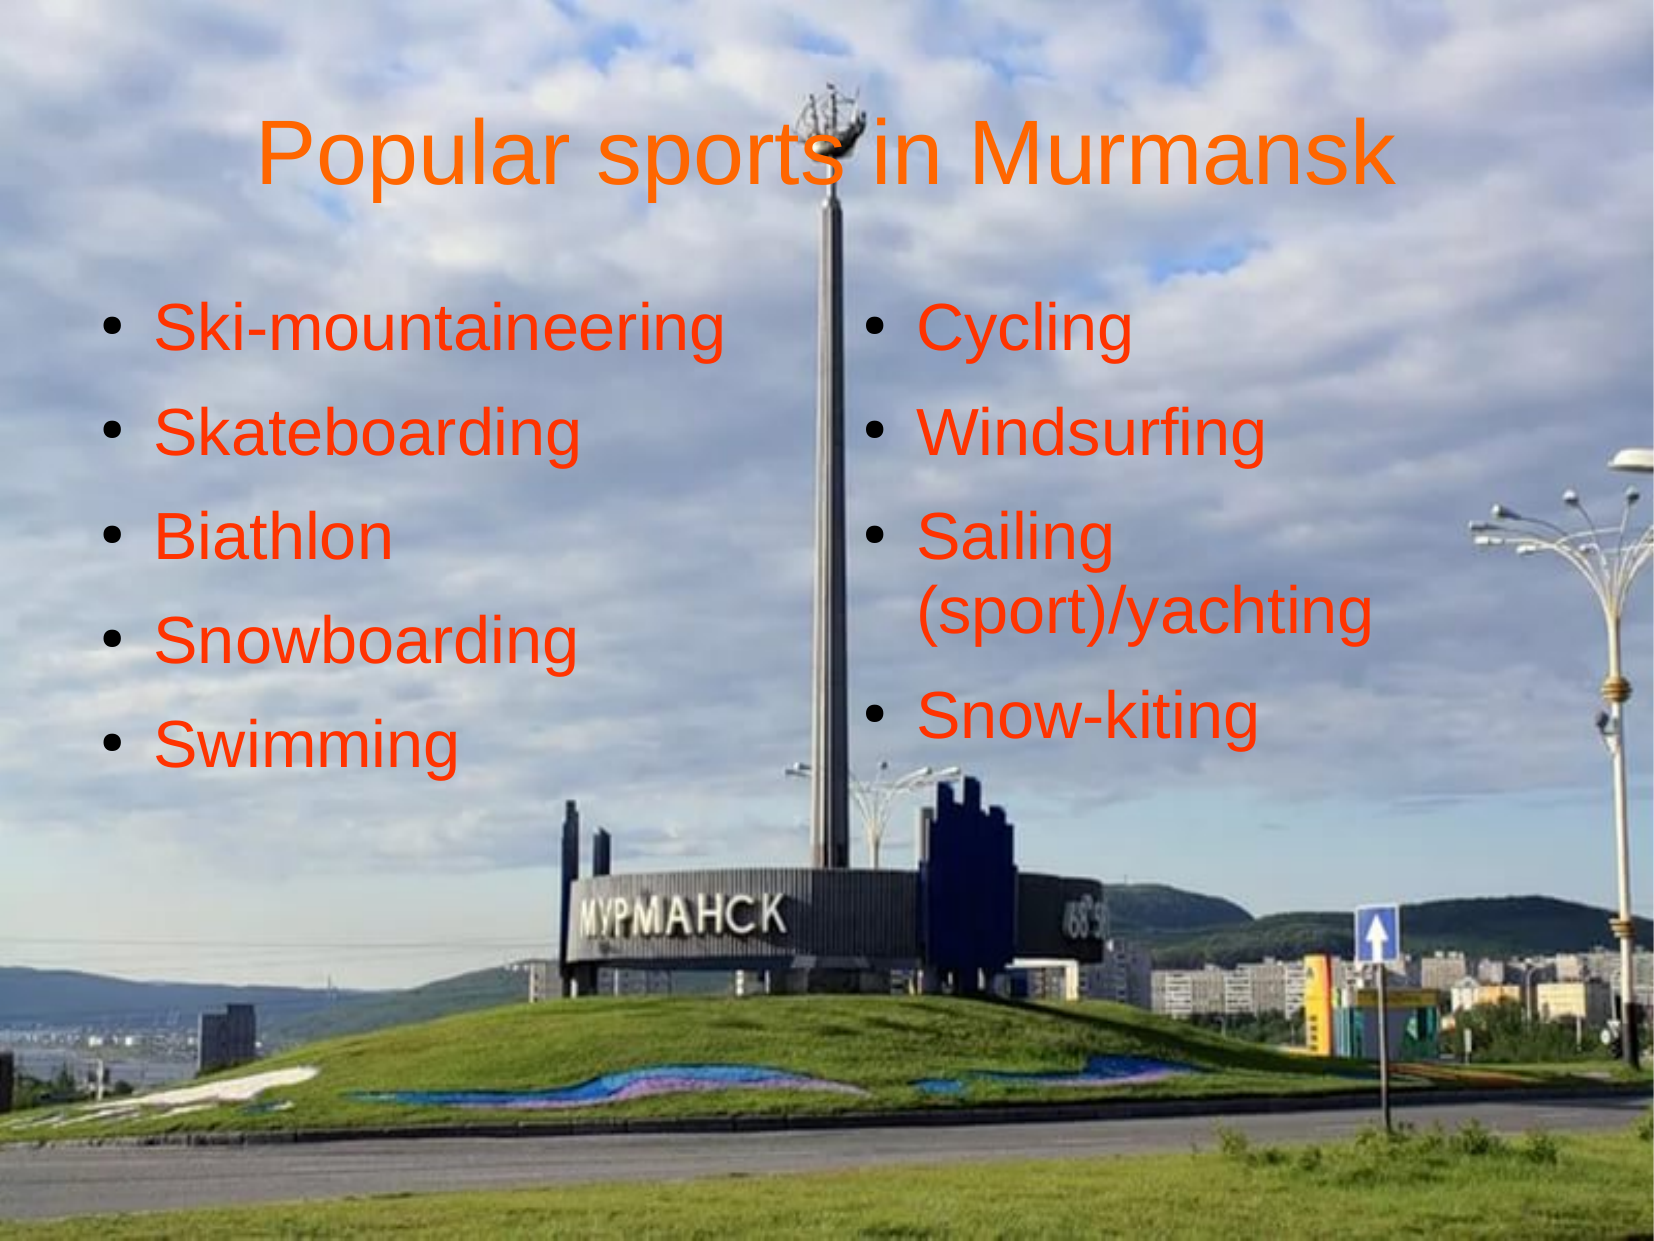

# Popular sports in Murmansk
Ski-mountaineering
Skateboarding
Biathlon
Snowboarding
Swimming
Cycling
Windsurfing
Sailing (sport)/yachting
Snow-kiting